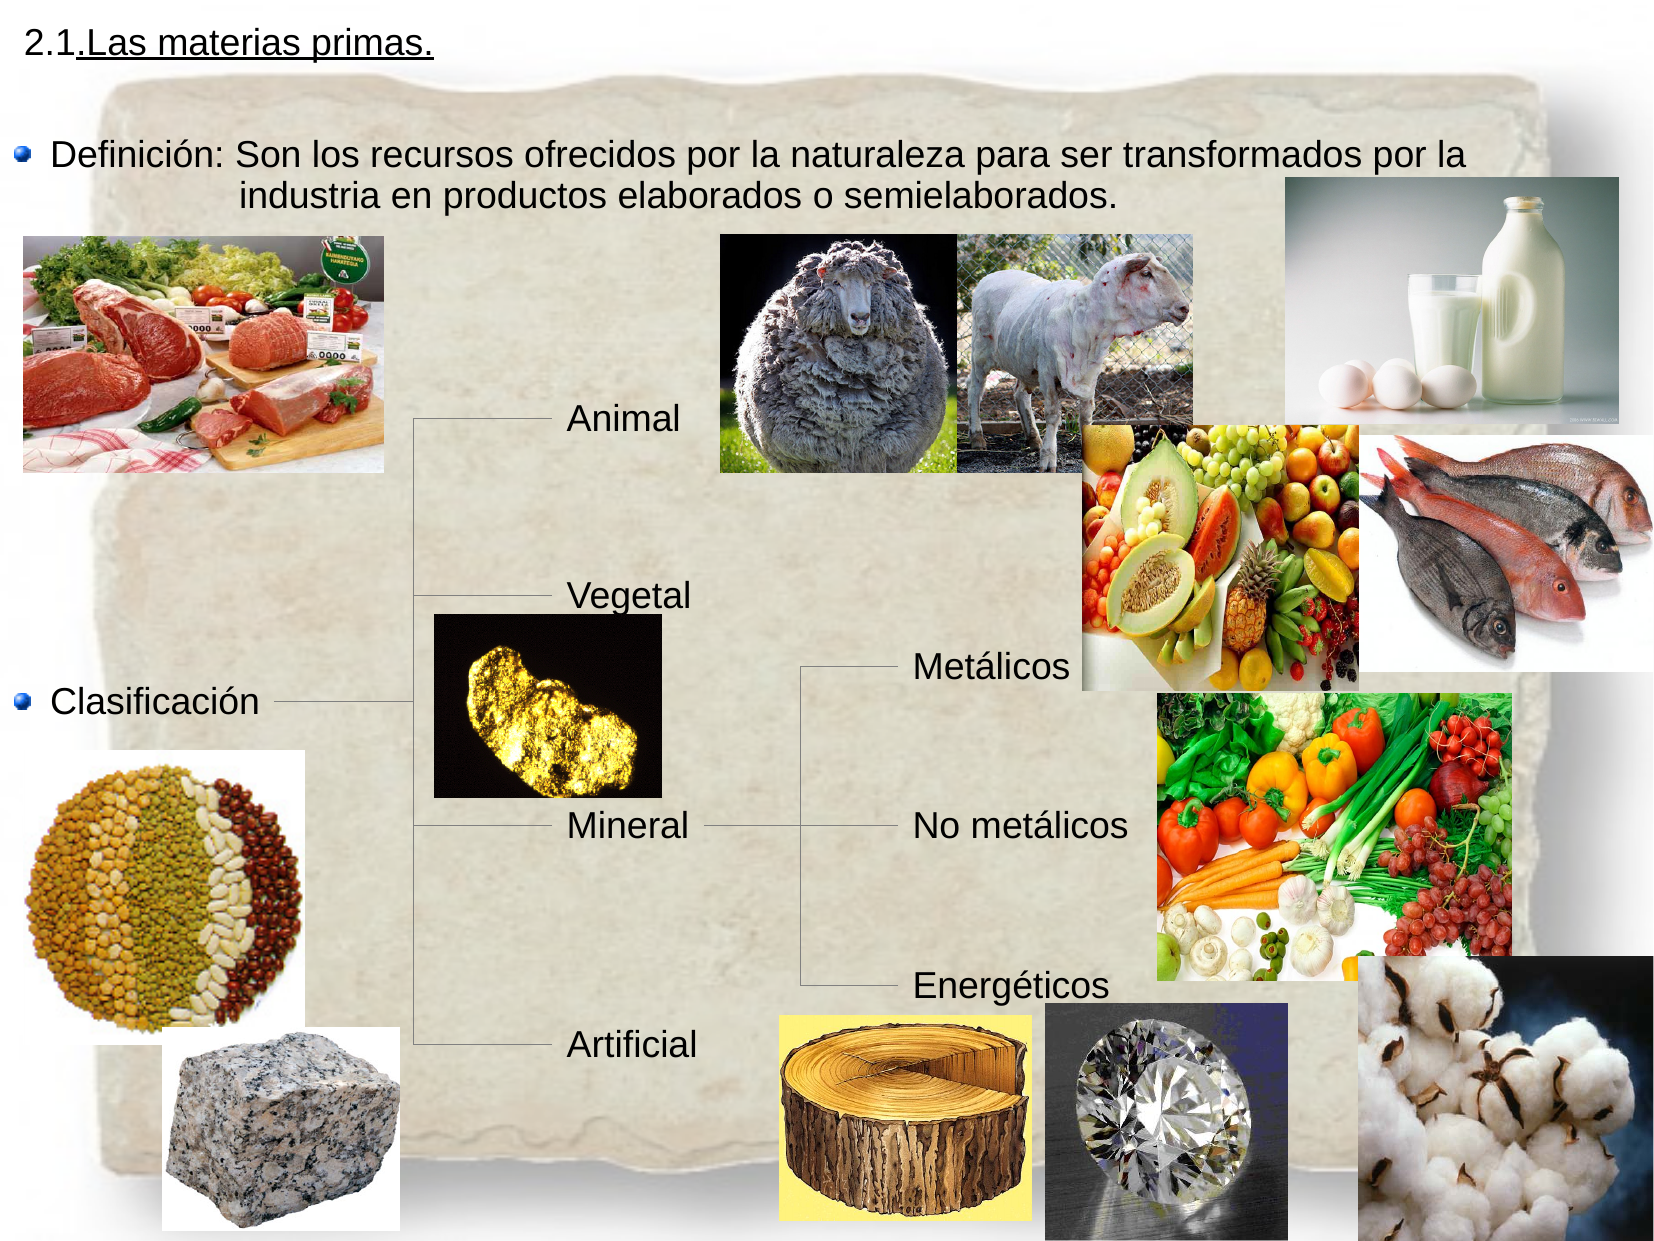

2.1.Las materias primas.
Definición: Son los recursos ofrecidos por la naturaleza para ser transformados por la
 industria en productos elaborados o semielaborados.
Animal
Vegetal
Metálicos
Clasificación
Mineral
No metálicos
Energéticos
Artificial